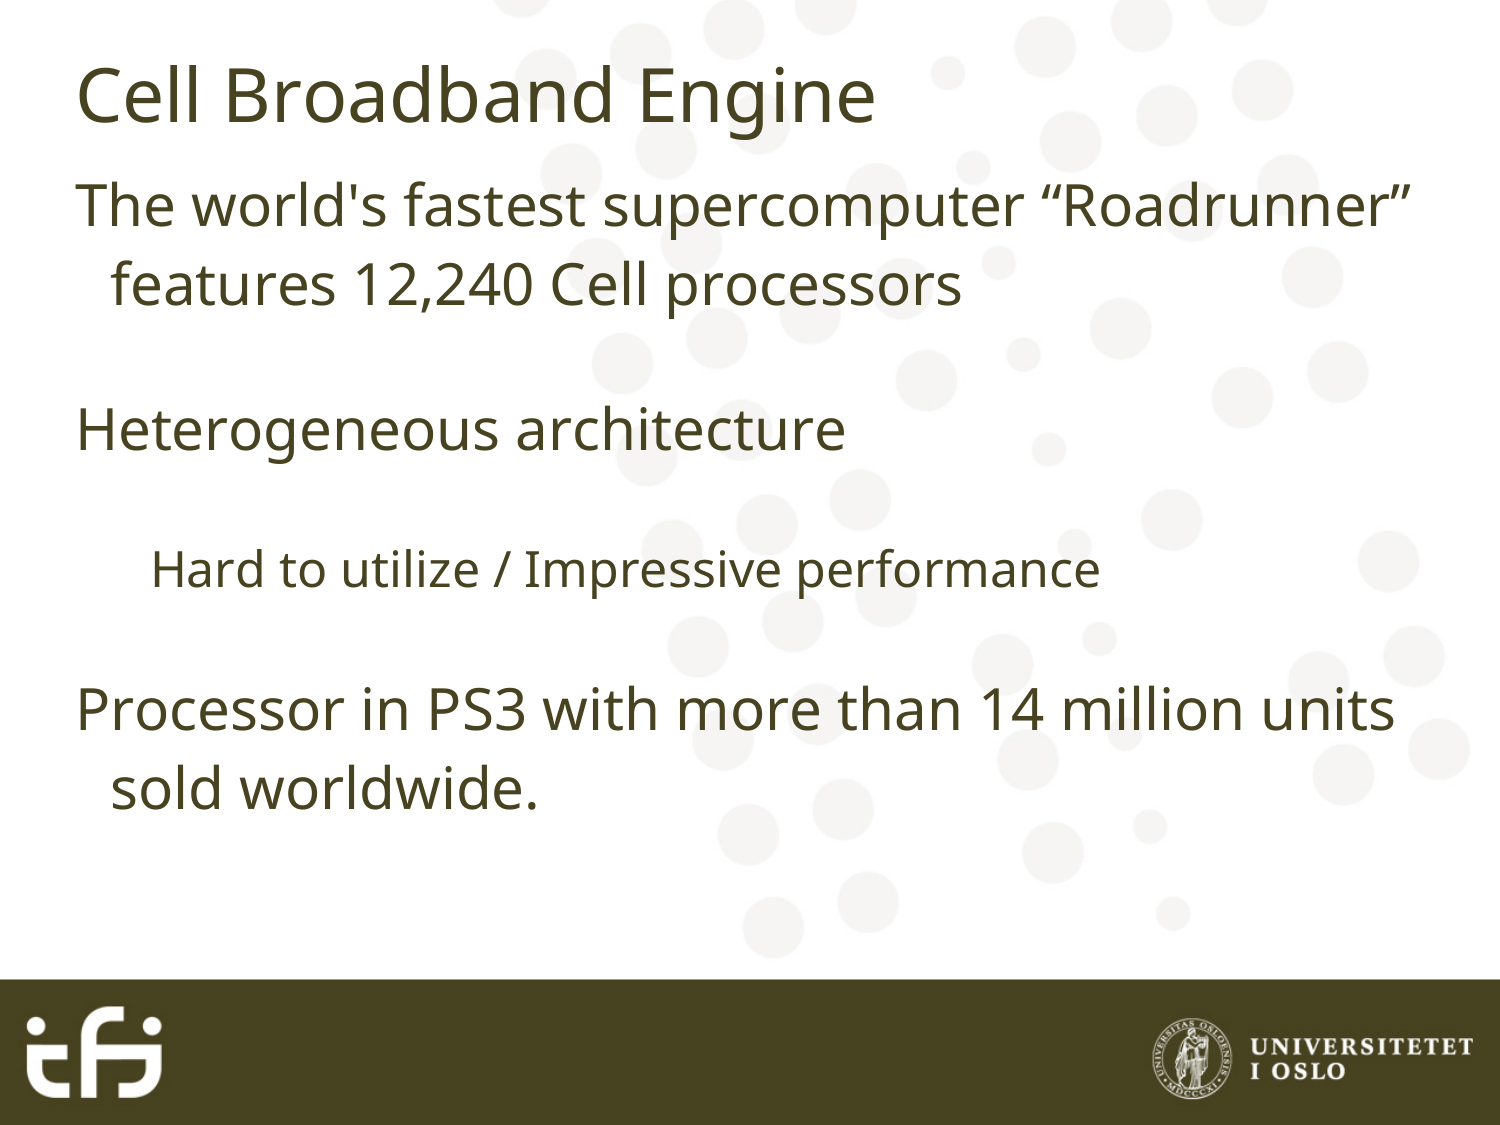

# Cell Broadband Engine
The world's fastest supercomputer “Roadrunner” features 12,240 Cell processors
Heterogeneous architecture
Hard to utilize / Impressive performance
Processor in PS3 with more than 14 million units sold worldwide.